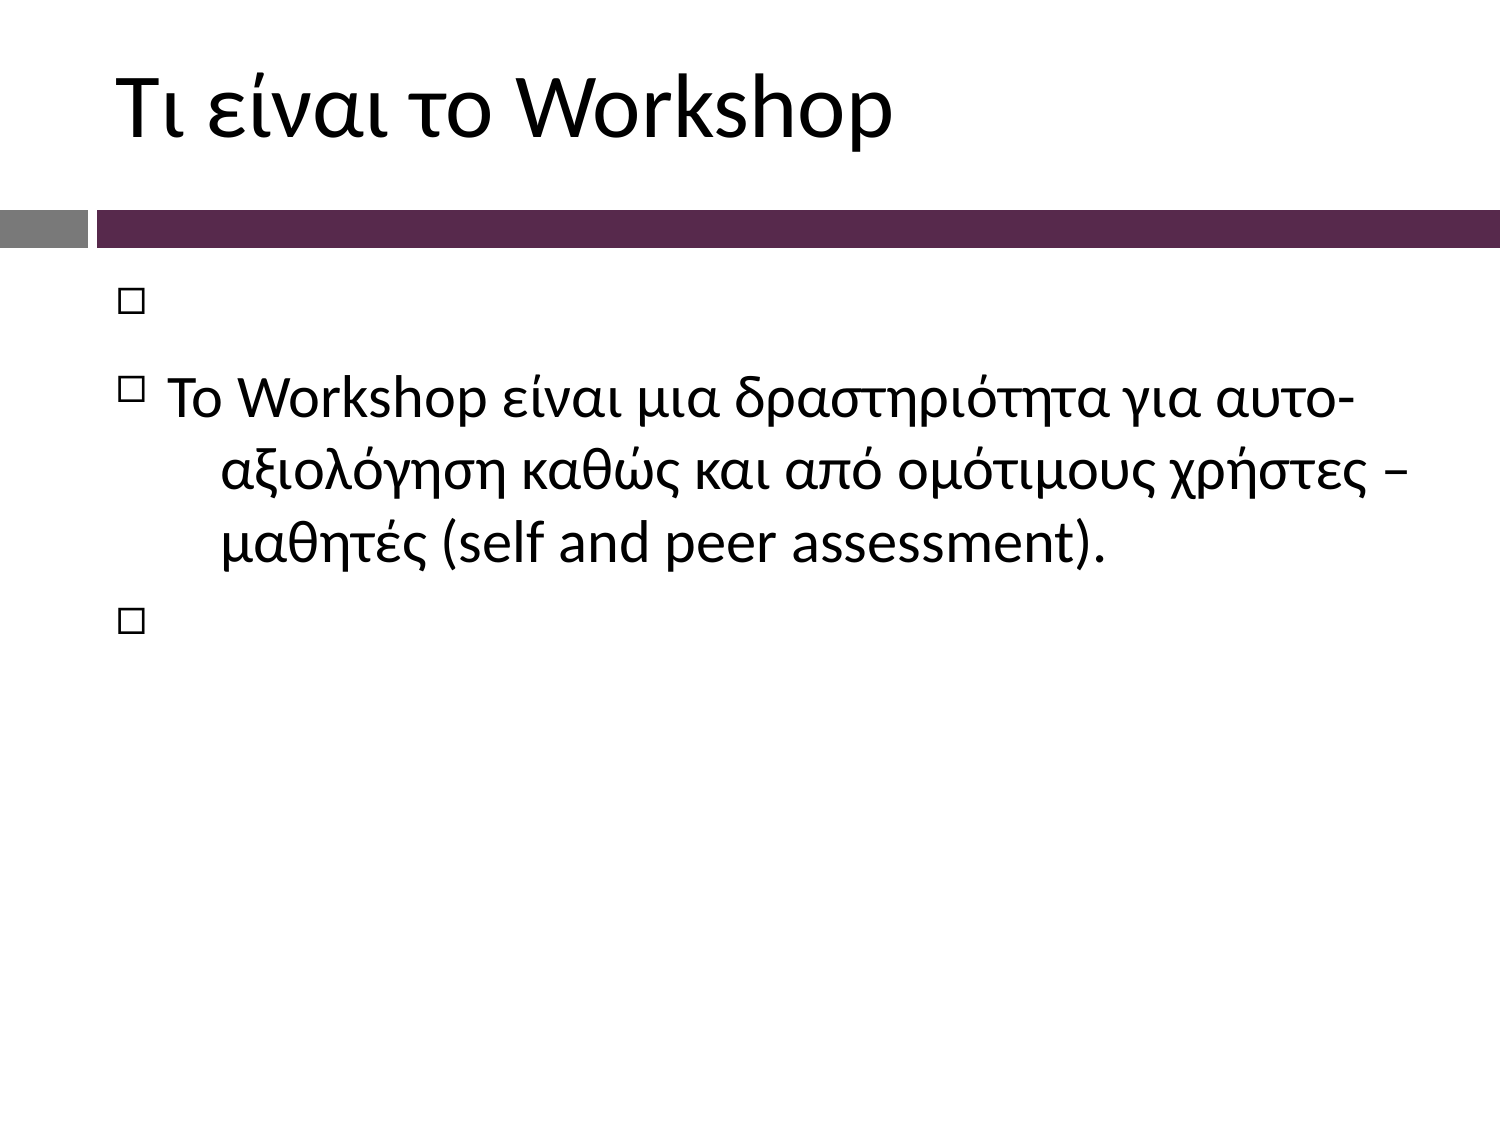

# Τι είναι το Workshop
To Workshop είναι μια δραστηριότητα για αυτο-αξιολόγηση καθώς και από ομότιμους χρήστες – μαθητές (self and peer assessment).